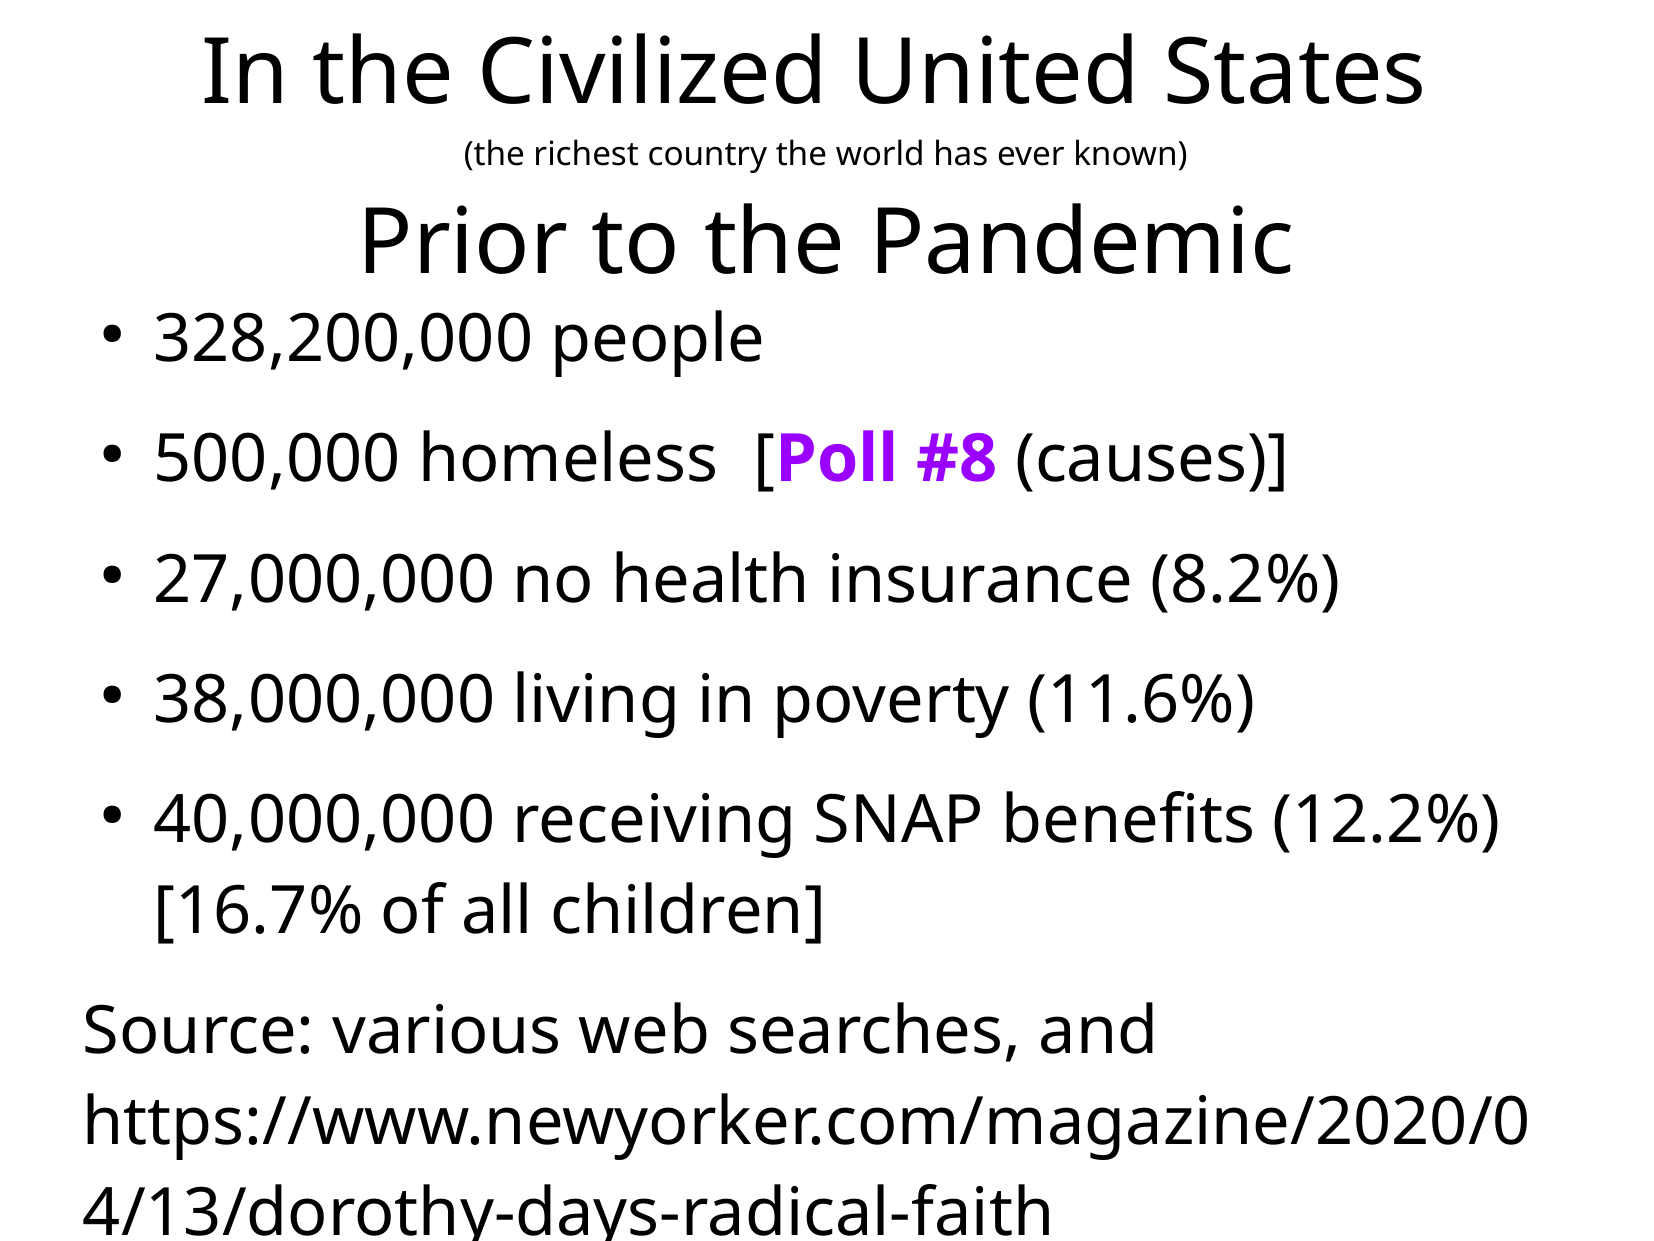

# In the Civilized United States (the richest country the world has ever known) Prior to the Pandemic
328,200,000 people
500,000 homeless	[Poll #8 (causes)]
27,000,000 no health insurance (8.2%)
38,000,000 living in poverty (11.6%)
40,000,000 receiving SNAP benefits (12.2%) [16.7% of all children]
Source: various web searches, and https://www.newyorker.com/magazine/2020/04/13/dorothy-days-radical-faith